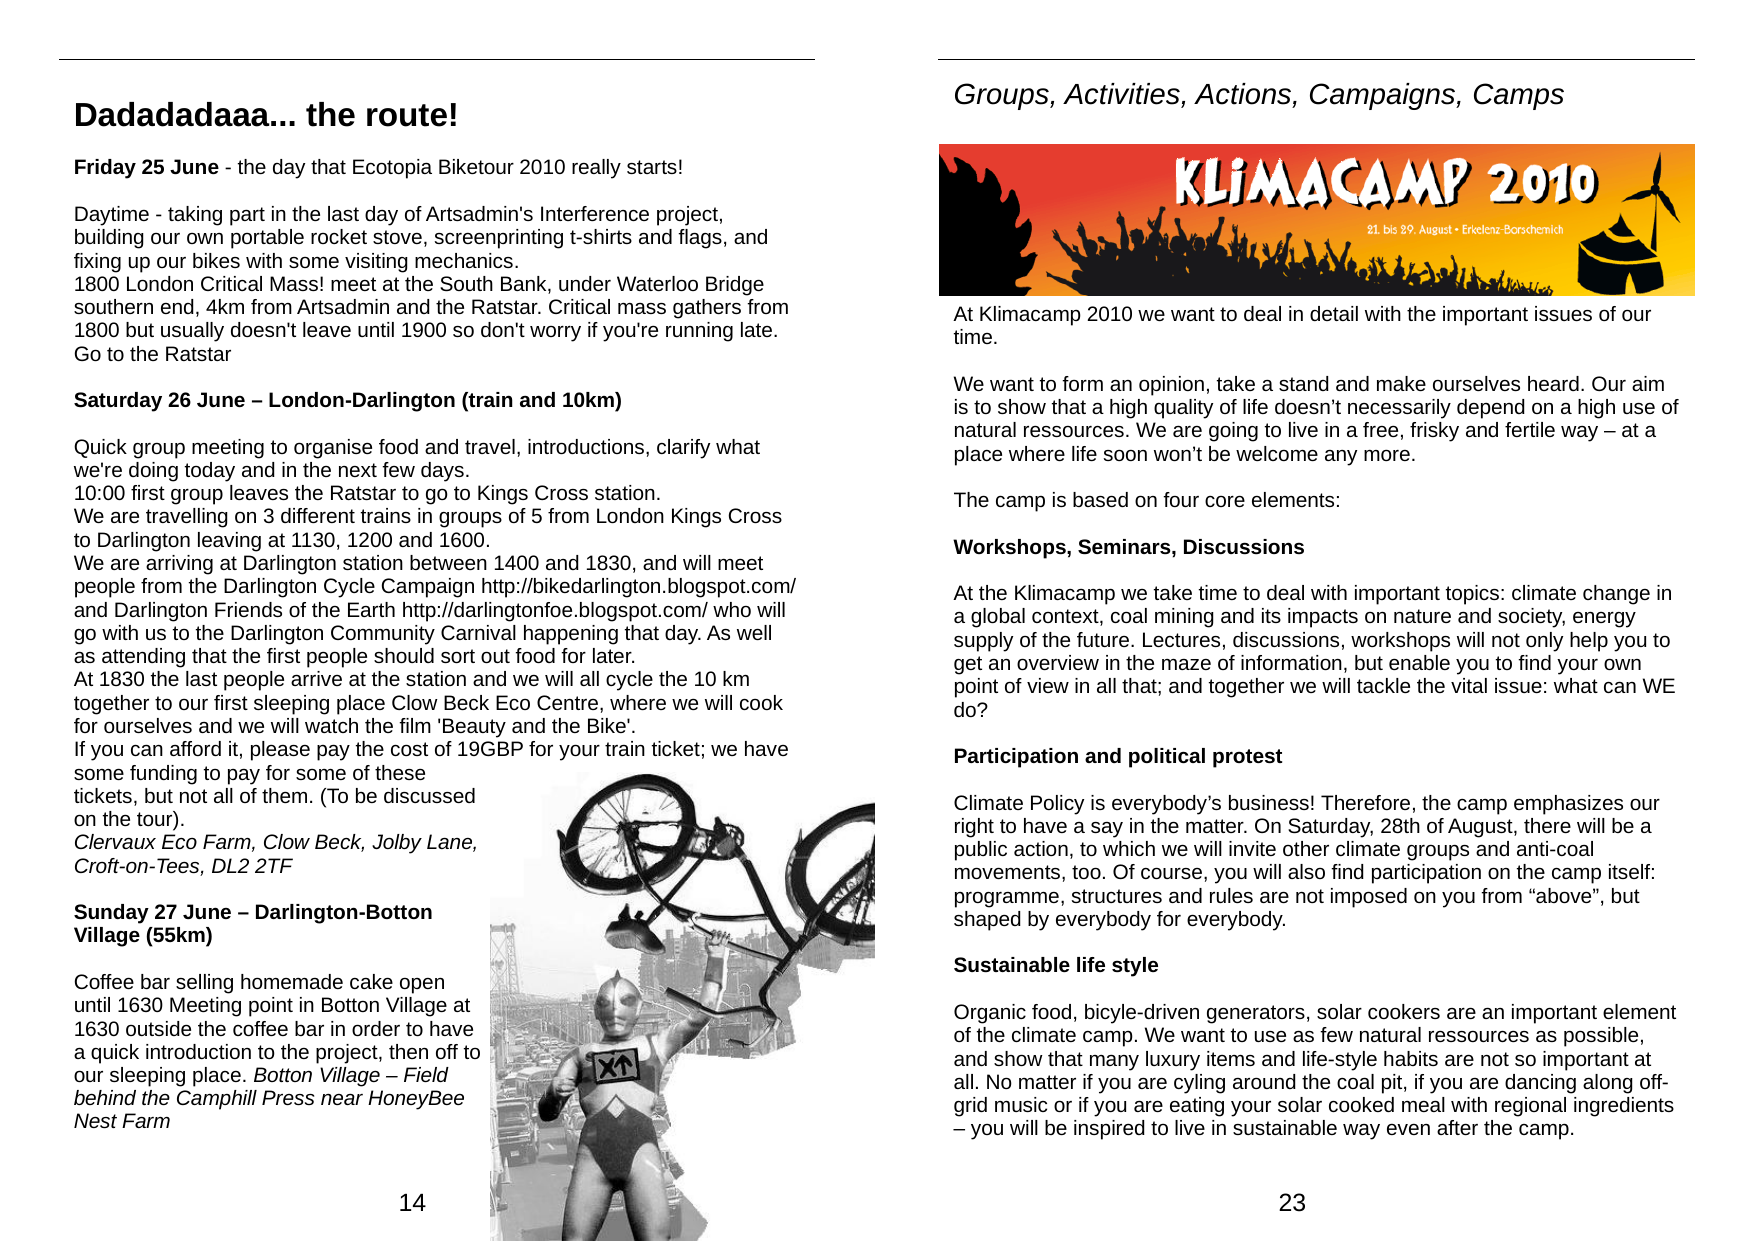

Groups, Activities, Actions, Campaigns, Camps
Dadadadaaa... the route!
Friday 25 June - the day that Ecotopia Biketour 2010 really starts!
Daytime - taking part in the last day of Artsadmin's Interference project, building our own portable rocket stove, screenprinting t-shirts and flags, and fixing up our bikes with some visiting mechanics.
1800 London Critical Mass! meet at the South Bank, under Waterloo Bridge southern end, 4km from Artsadmin and the Ratstar. Critical mass gathers from 1800 but usually doesn't leave until 1900 so don't worry if you're running late.
Go to the Ratstar
Saturday 26 June – London-Darlington (train and 10km)
Quick group meeting to organise food and travel, introductions, clarify what we're doing today and in the next few days.
10:00 first group leaves the Ratstar to go to Kings Cross station.
We are travelling on 3 different trains in groups of 5 from London Kings Cross to Darlington leaving at 1130, 1200 and 1600.
We are arriving at Darlington station between 1400 and 1830, and will meet people from the Darlington Cycle Campaign http://bikedarlington.blogspot.com/ and Darlington Friends of the Earth http://darlingtonfoe.blogspot.com/ who will go with us to the Darlington Community Carnival happening that day. As well as attending that the first people should sort out food for later.
At 1830 the last people arrive at the station and we will all cycle the 10 km together to our first sleeping place Clow Beck Eco Centre, where we will cook for ourselves and we will watch the film 'Beauty and the Bike'.
If you can afford it, please pay the cost of 19GBP for your train ticket; we have some funding to pay for some of these
tickets, but not all of them. (To be discussed
on the tour).
Clervaux Eco Farm, Clow Beck, Jolby Lane,
Croft-on-Tees, DL2 2TF
Sunday 27 June – Darlington-Botton
Village (55km)
Coffee bar selling homemade cake open
until 1630 Meeting point in Botton Village at
1630 outside the coffee bar in order to have
a quick introduction to the project, then off to
our sleeping place. Botton Village – Field
behind the Camphill Press near HoneyBee
Nest Farm
At Klimacamp 2010 we want to deal in detail with the important issues of our time.
We want to form an opinion, take a stand and make ourselves heard. Our aim is to show that a high quality of life doesn’t necessarily depend on a high use of natural ressources. We are going to live in a free, frisky and fertile way – at a place where life soon won’t be welcome any more.
The camp is based on four core elements:
Workshops, Seminars, Discussions
At the Klimacamp we take time to deal with important topics: climate change in a global context, coal mining and its impacts on nature and society, energy supply of the future. Lectures, discussions, workshops will not only help you to get an overview in the maze of information, but enable you to find your own point of view in all that; and together we will tackle the vital issue: what can WE do?
Participation and political protest
Climate Policy is everybody’s business! Therefore, the camp emphasizes our right to have a say in the matter. On Saturday, 28th of August, there will be a public action, to which we will invite other climate groups and anti-coal movements, too. Of course, you will also find participation on the camp itself: programme, structures and rules are not imposed on you from “above”, but shaped by everybody for everybody.
Sustainable life style
Organic food, bicyle-driven generators, solar cookers are an important element of the climate camp. We want to use as few natural ressources as possible, and show that many luxury items and life-style habits are not so important at all. No matter if you are cyling around the coal pit, if you are dancing along off-grid music or if you are eating your solar cooked meal with regional ingredients – you will be inspired to live in sustainable way even after the camp.
14
23